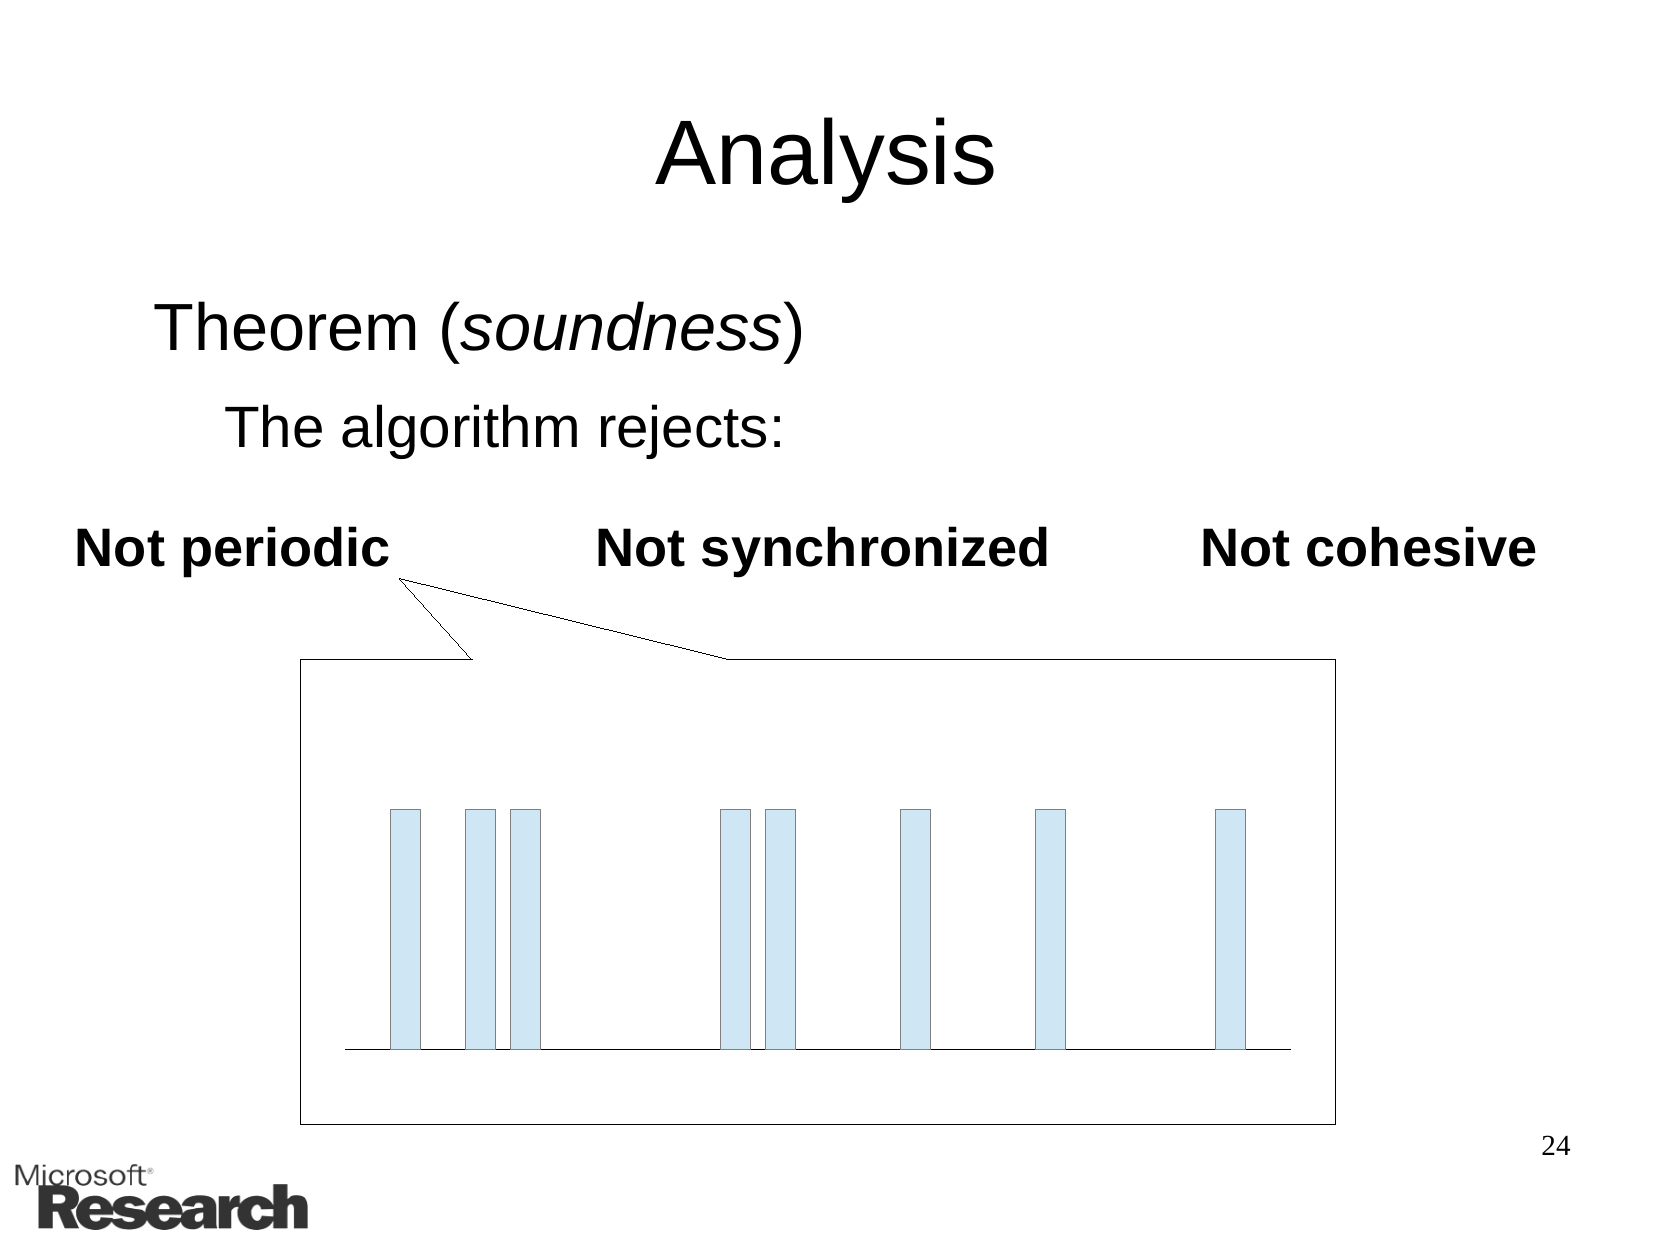

# Analysis
Theorem (soundness)
The algorithm rejects:
Not periodic
Not synchronized
Not cohesive
24